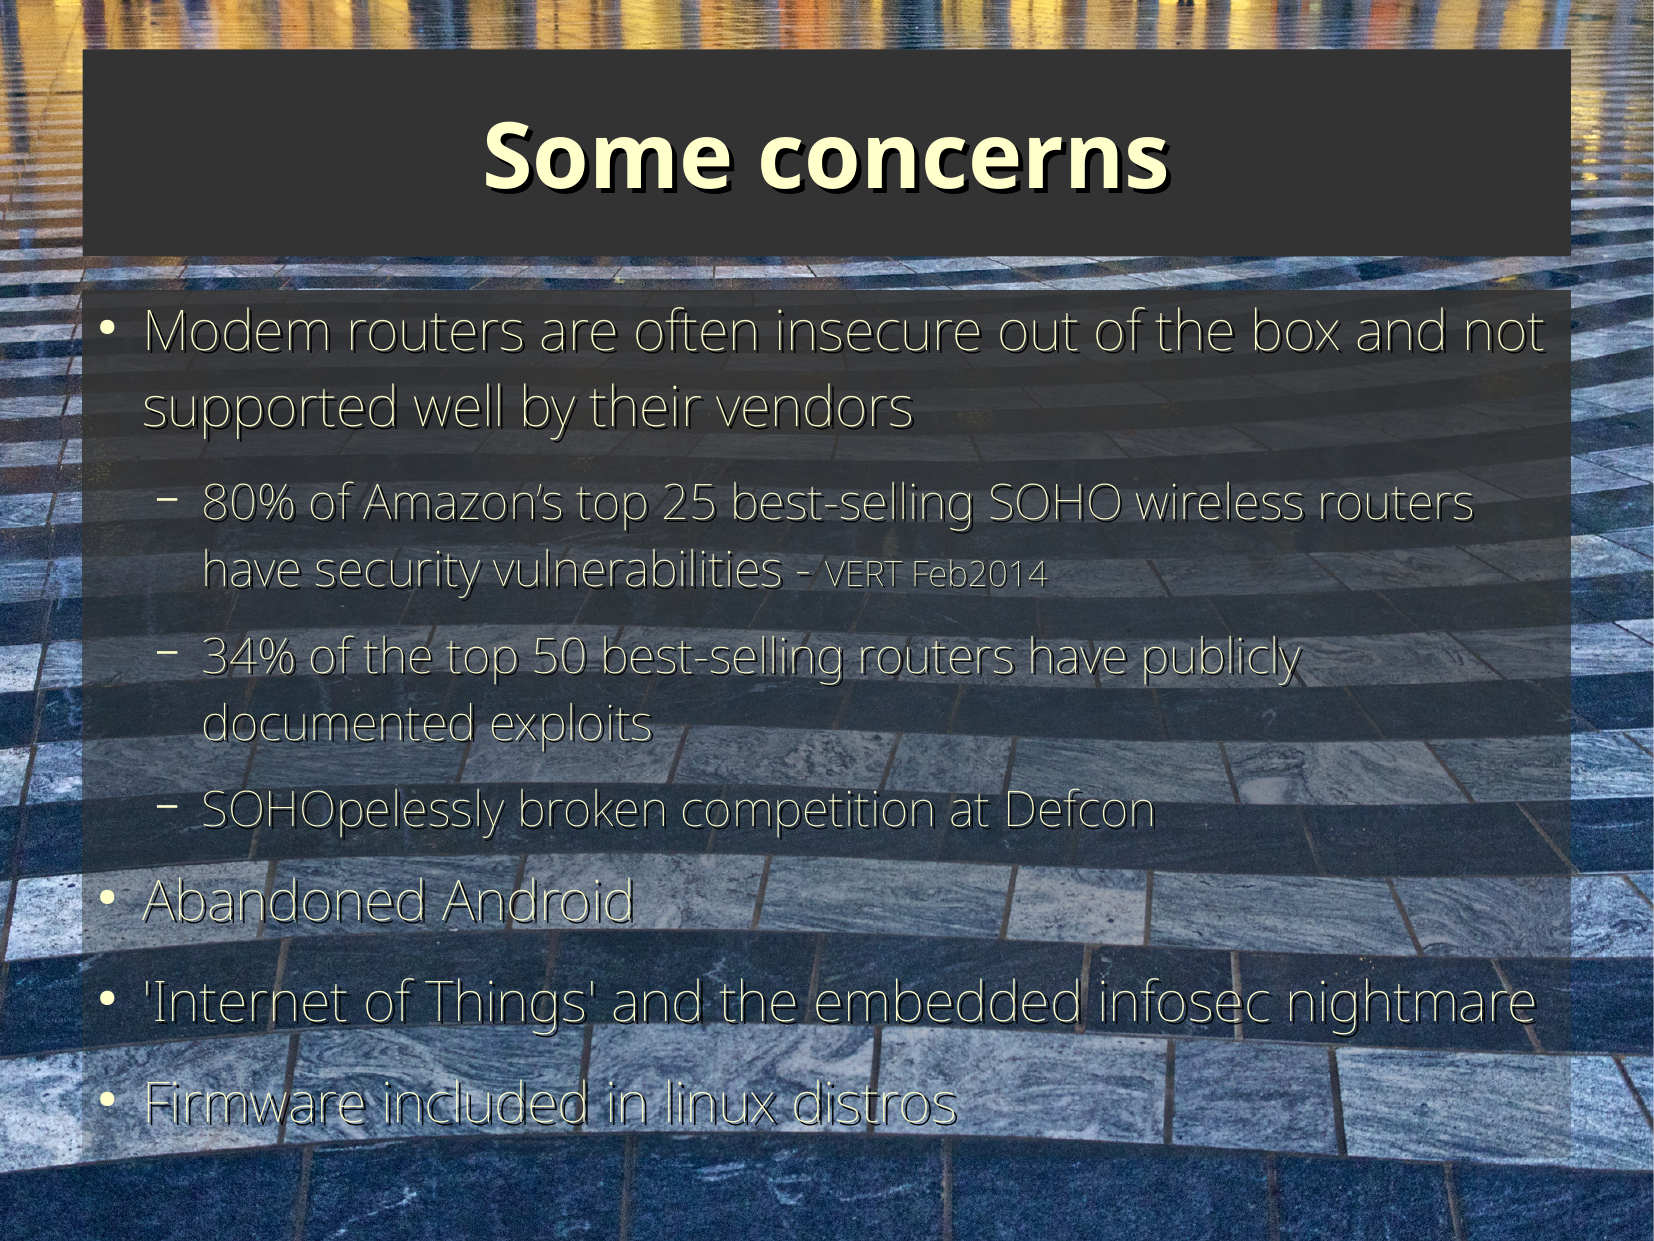

# Some concerns
Modem routers are often insecure out of the box and not supported well by their vendors
80% of Amazon’s top 25 best-selling SOHO wireless routers have security vulnerabilities - VERT Feb2014
34% of the top 50 best-selling routers have publicly documented exploits
SOHOpelessly broken competition at Defcon
Abandoned Android
'Internet of Things' and the embedded infosec nightmare
Firmware included in linux distros